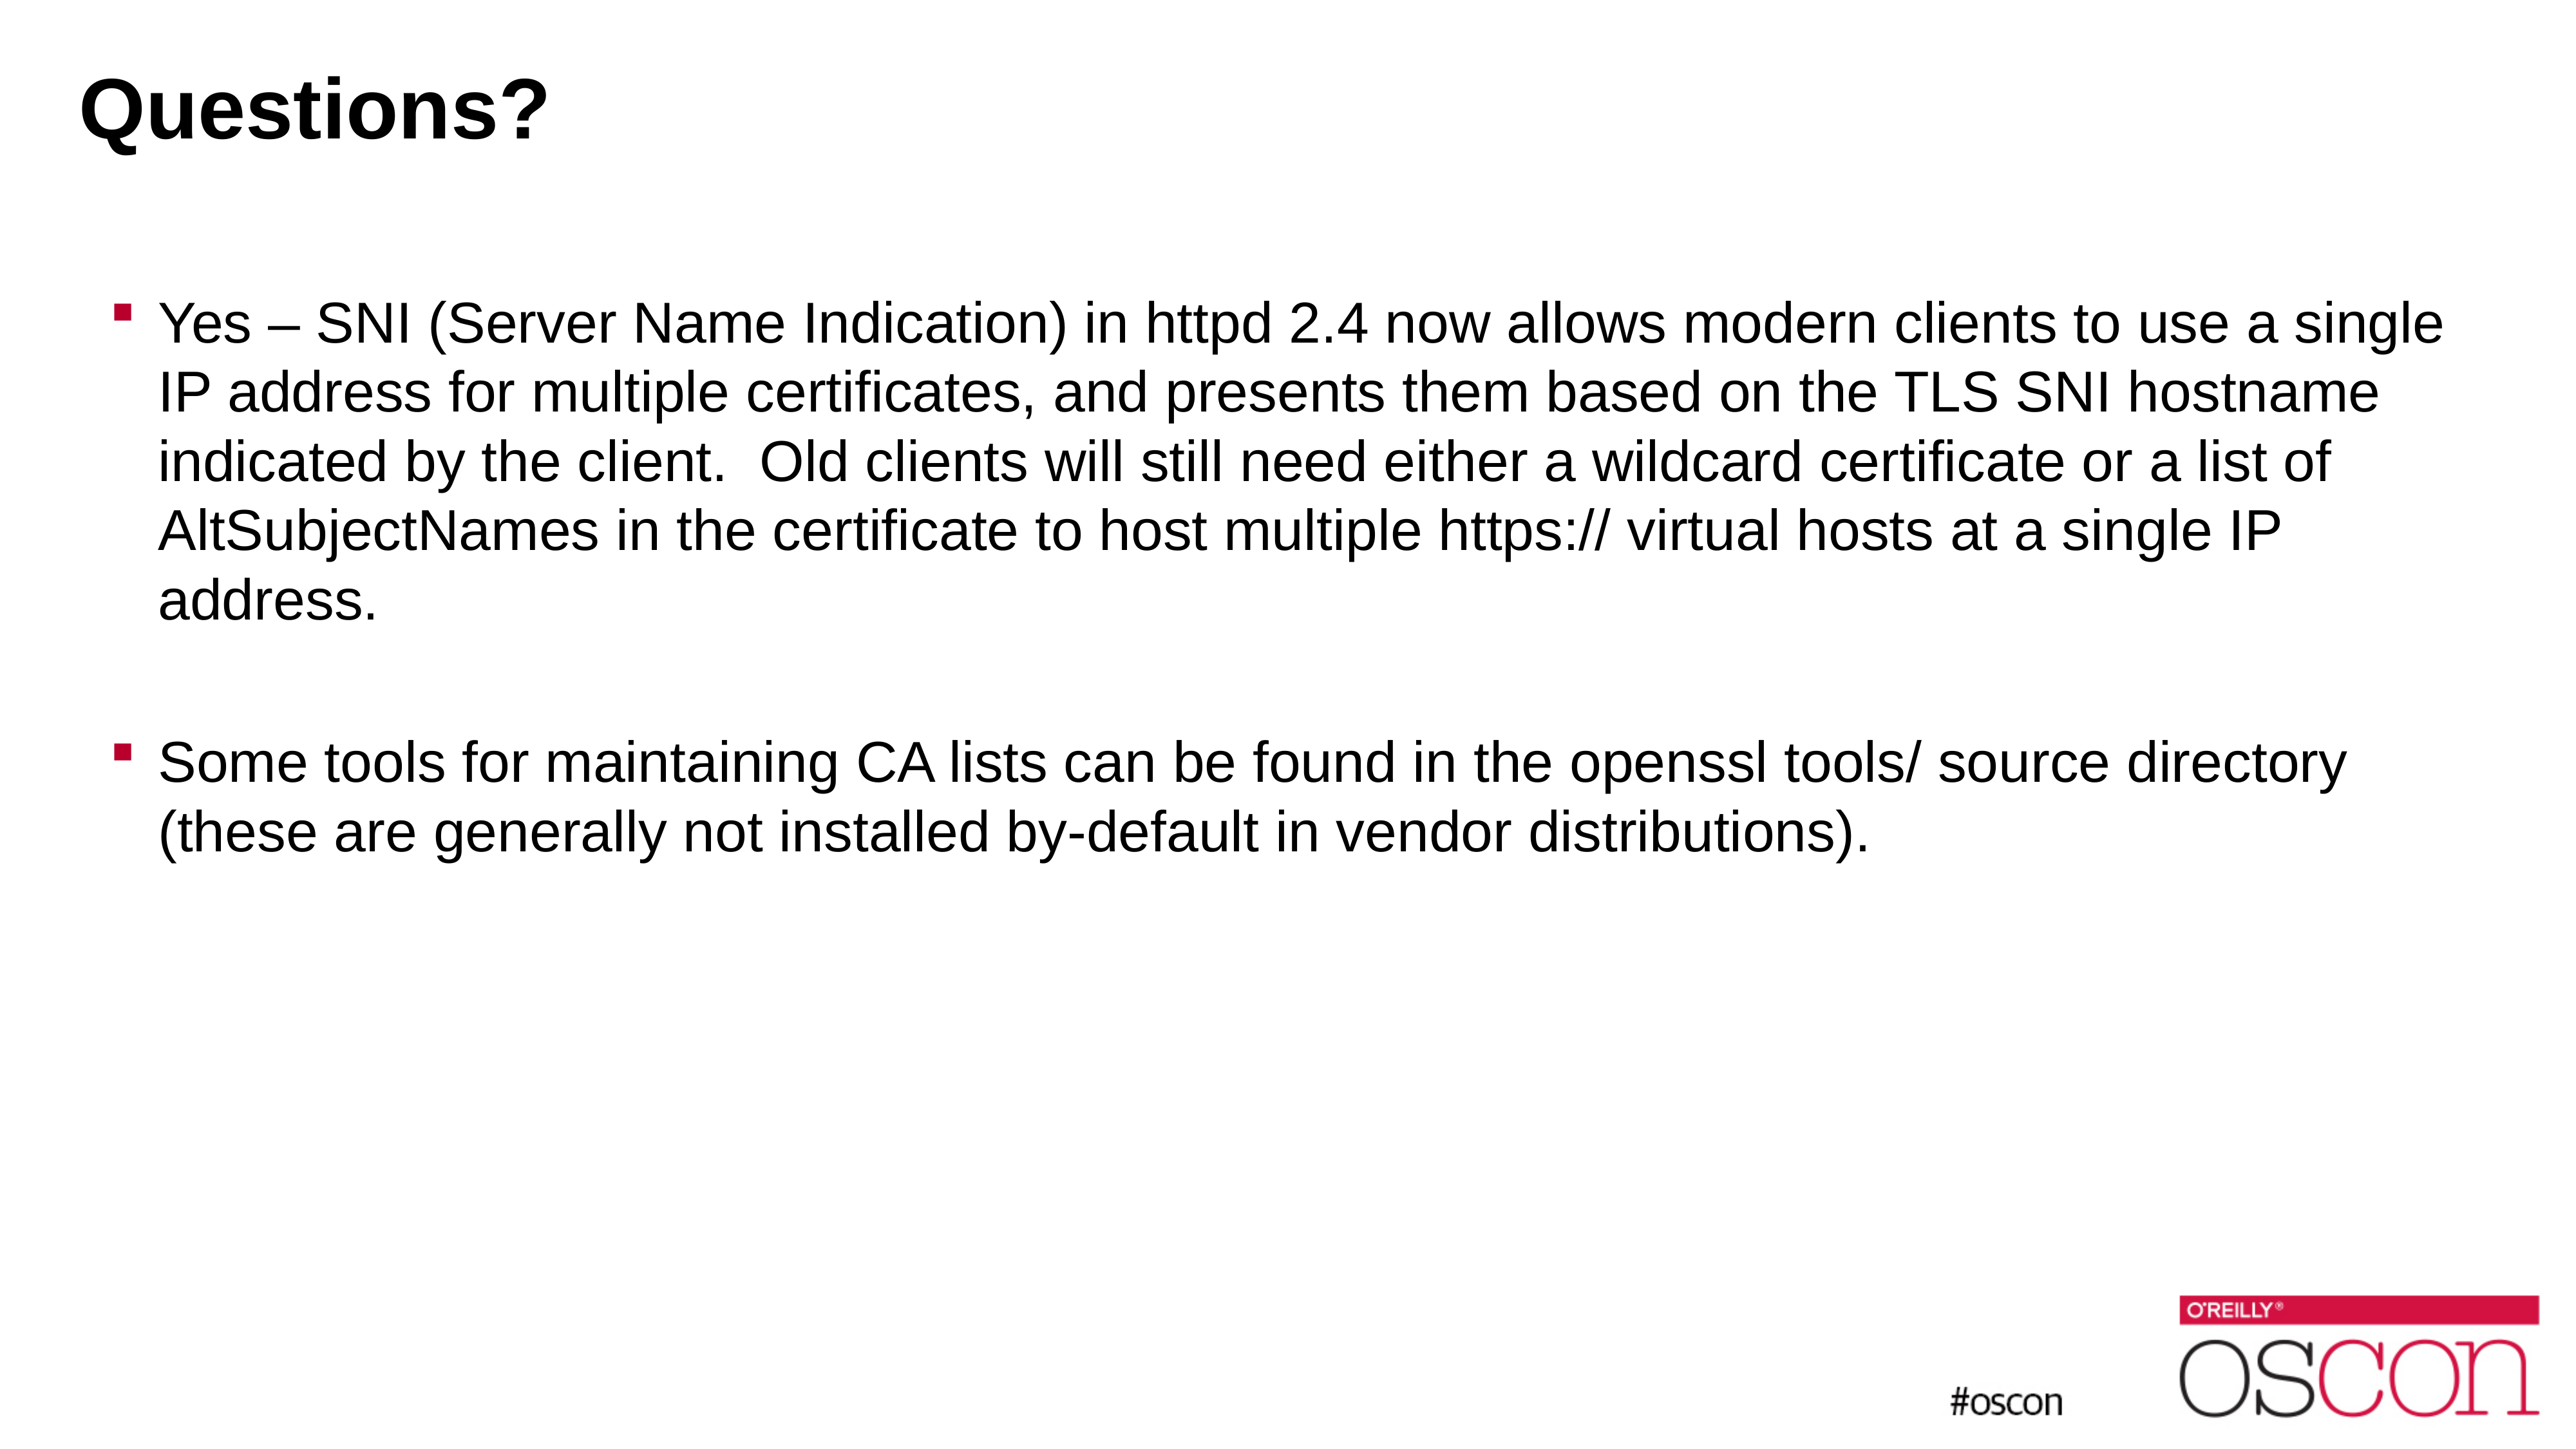

# Questions?
Yes – SNI (Server Name Indication) in httpd 2.4 now allows modern clients to use a single IP address for multiple certificates, and presents them based on the TLS SNI hostname indicated by the client. Old clients will still need either a wildcard certificate or a list of AltSubjectNames in the certificate to host multiple https:// virtual hosts at a single IP address.
Some tools for maintaining CA lists can be found in the openssl tools/ source directory (these are generally not installed by-default in vendor distributions).